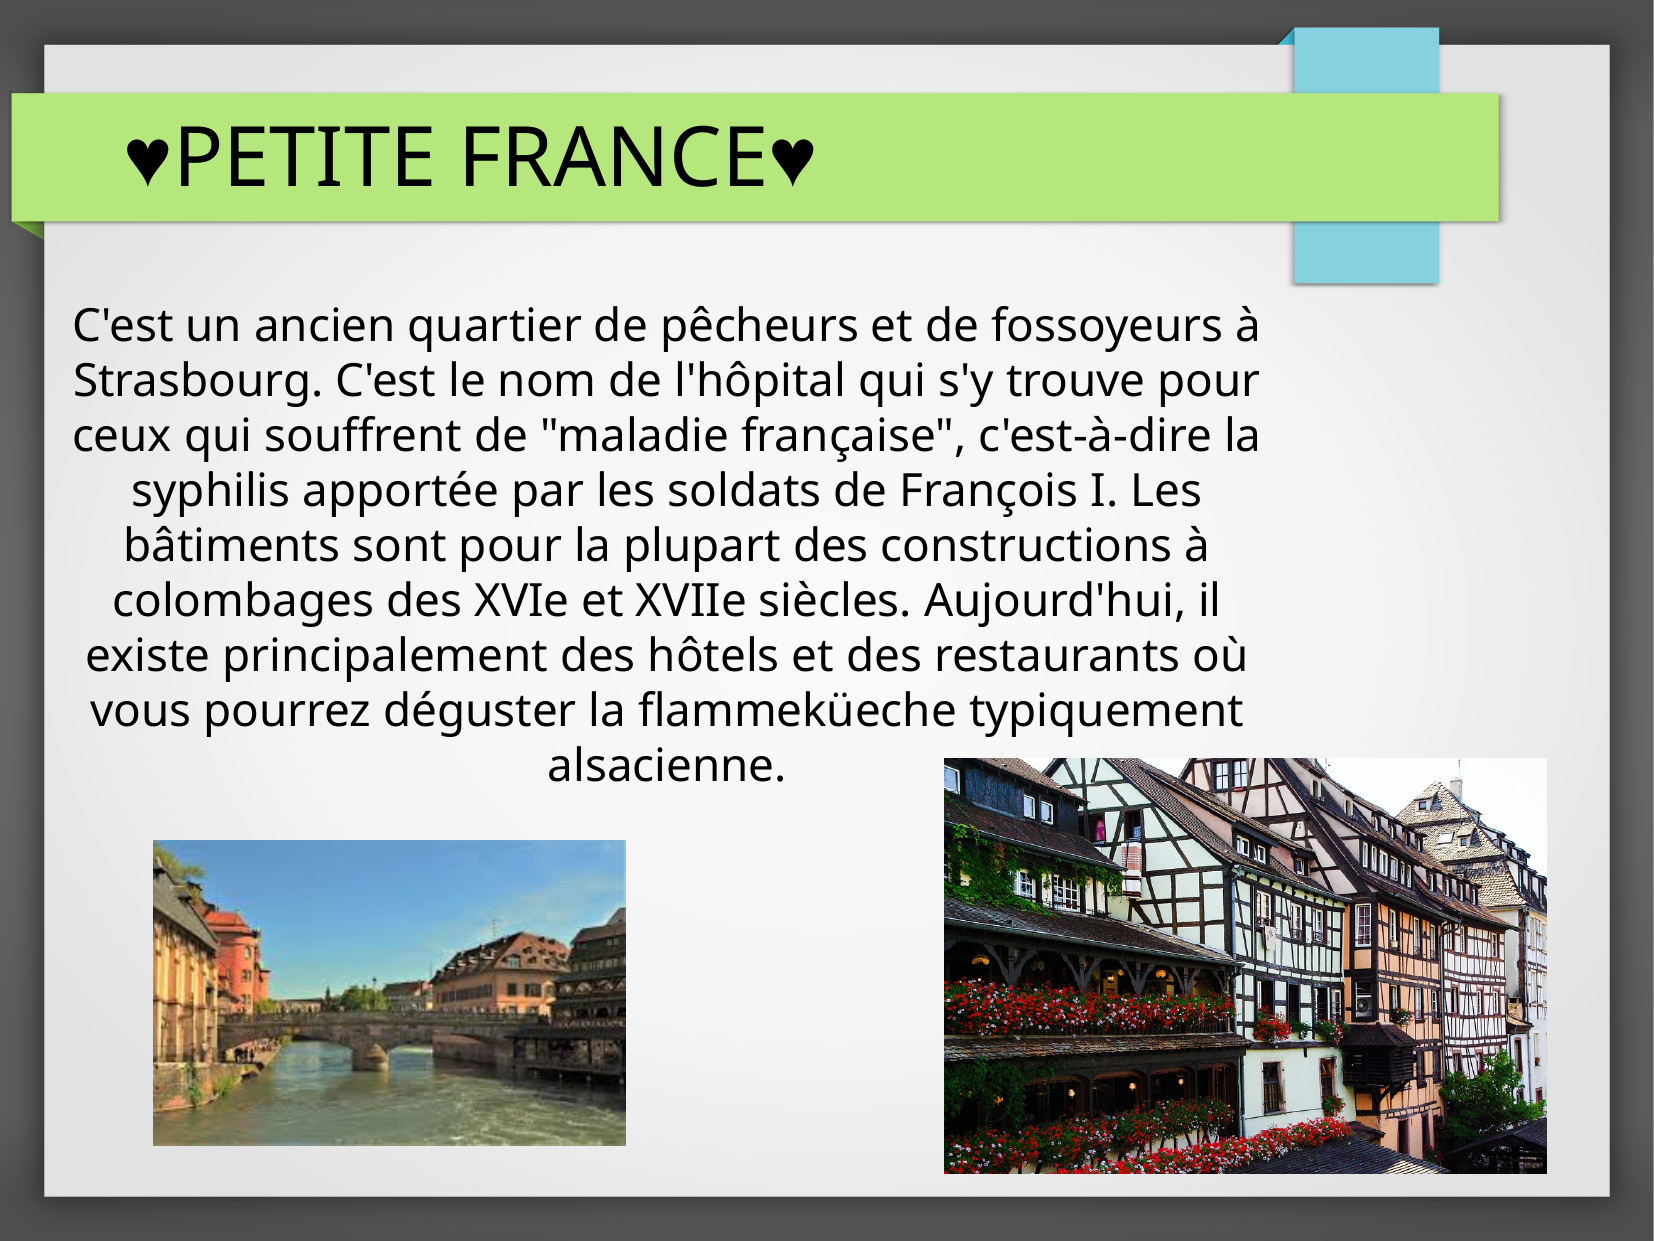

# ♥PETITE FRANCE♥
C'est un ancien quartier de pêcheurs et de fossoyeurs à Strasbourg. C'est le nom de l'hôpital qui s'y trouve pour ceux qui souffrent de "maladie française", c'est-à-dire la syphilis apportée par les soldats de François I. Les bâtiments sont pour la plupart des constructions à colombages des XVIe et XVIIe siècles. Aujourd'hui, il existe principalement des hôtels et des restaurants où vous pourrez déguster la flammeküeche typiquement alsacienne.